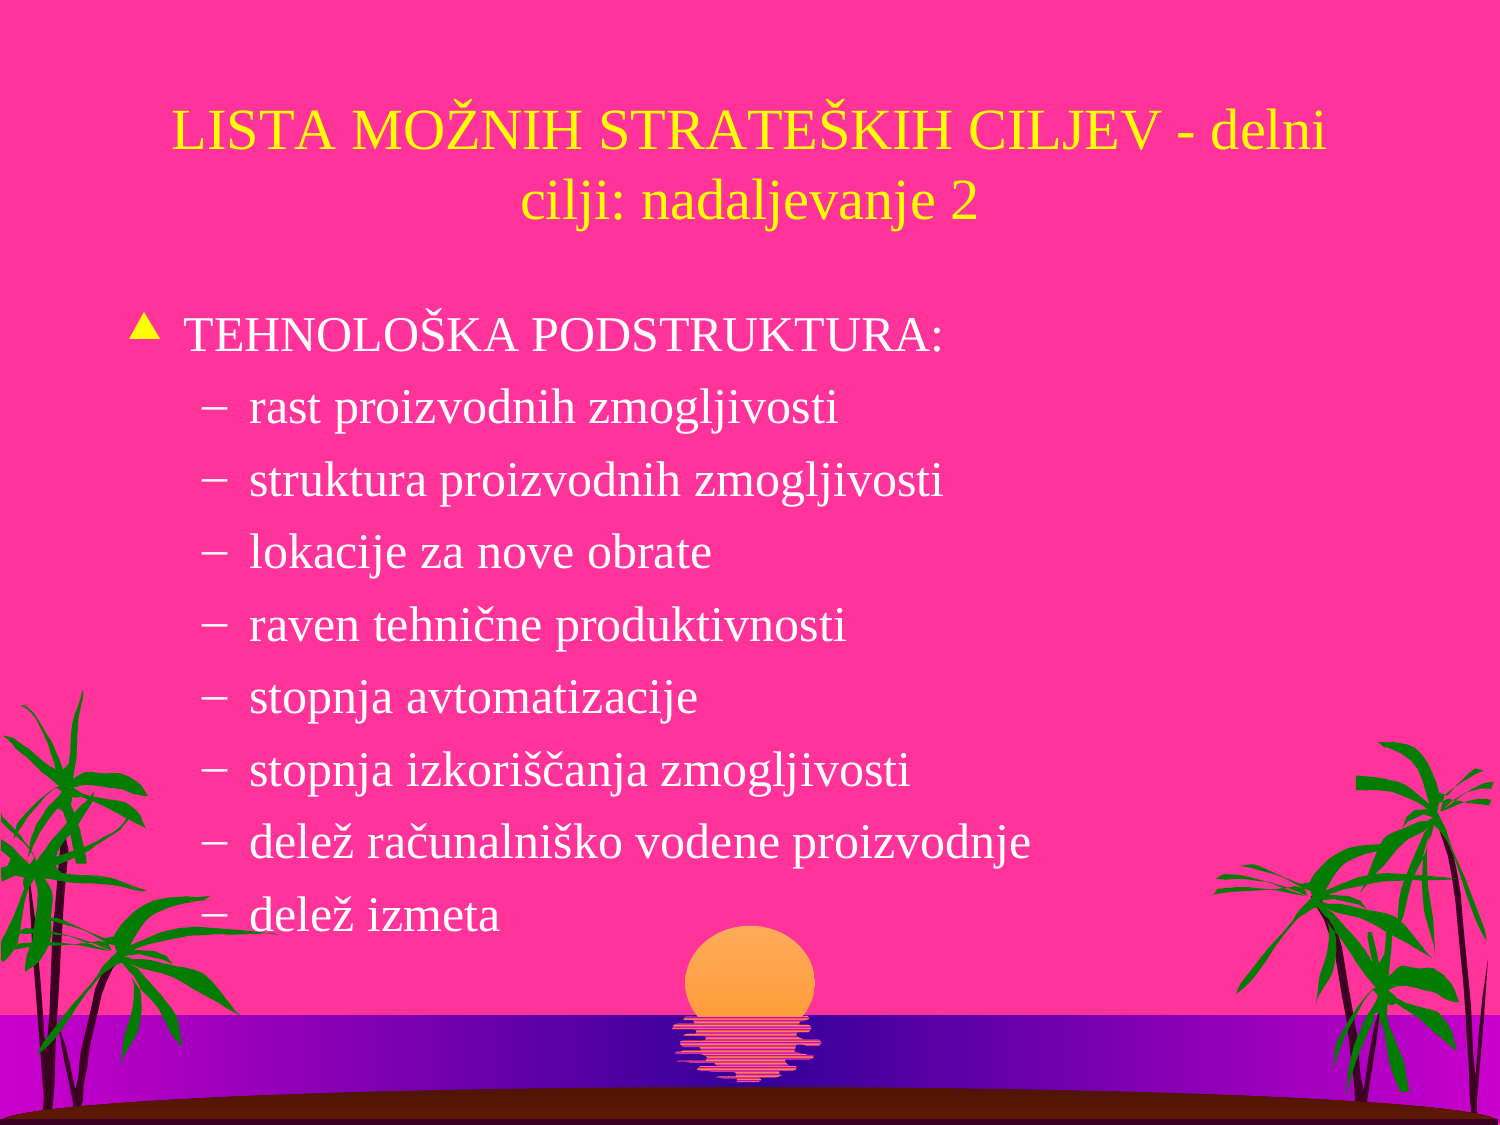

# LISTA MOŽNIH STRATEŠKIH CILJEV - delni cilji: nadaljevanje 2
TEHNOLOŠKA PODSTRUKTURA:
rast proizvodnih zmogljivosti
struktura proizvodnih zmogljivosti
lokacije za nove obrate
raven tehnične produktivnosti
stopnja avtomatizacije
stopnja izkoriščanja zmogljivosti
delež računalniško vodene proizvodnje
delež izmeta